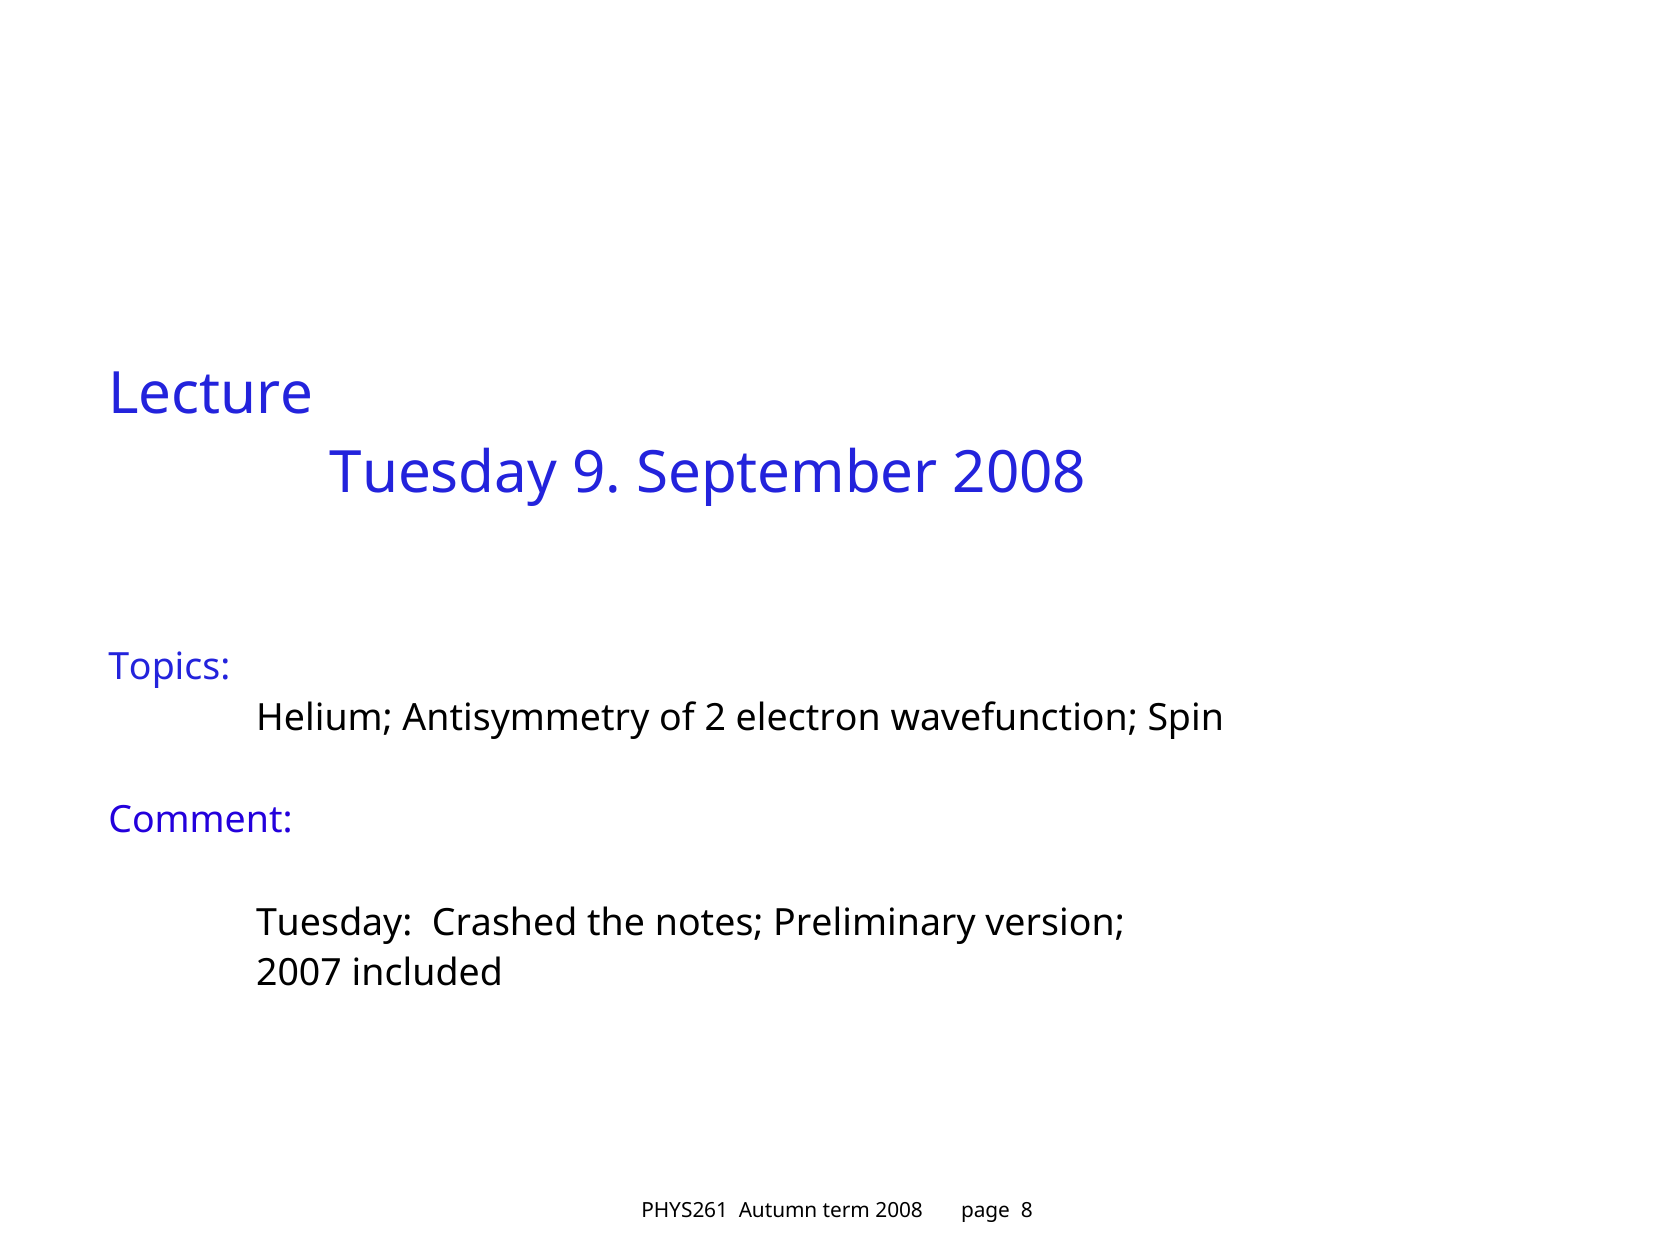

Lecture
			Tuesday 9. September 2008
Topics:
 		Helium; Antisymmetry of 2 electron wavefunction; Spin
Comment:
		Tuesday: Crashed the notes; Preliminary version;
		2007 included